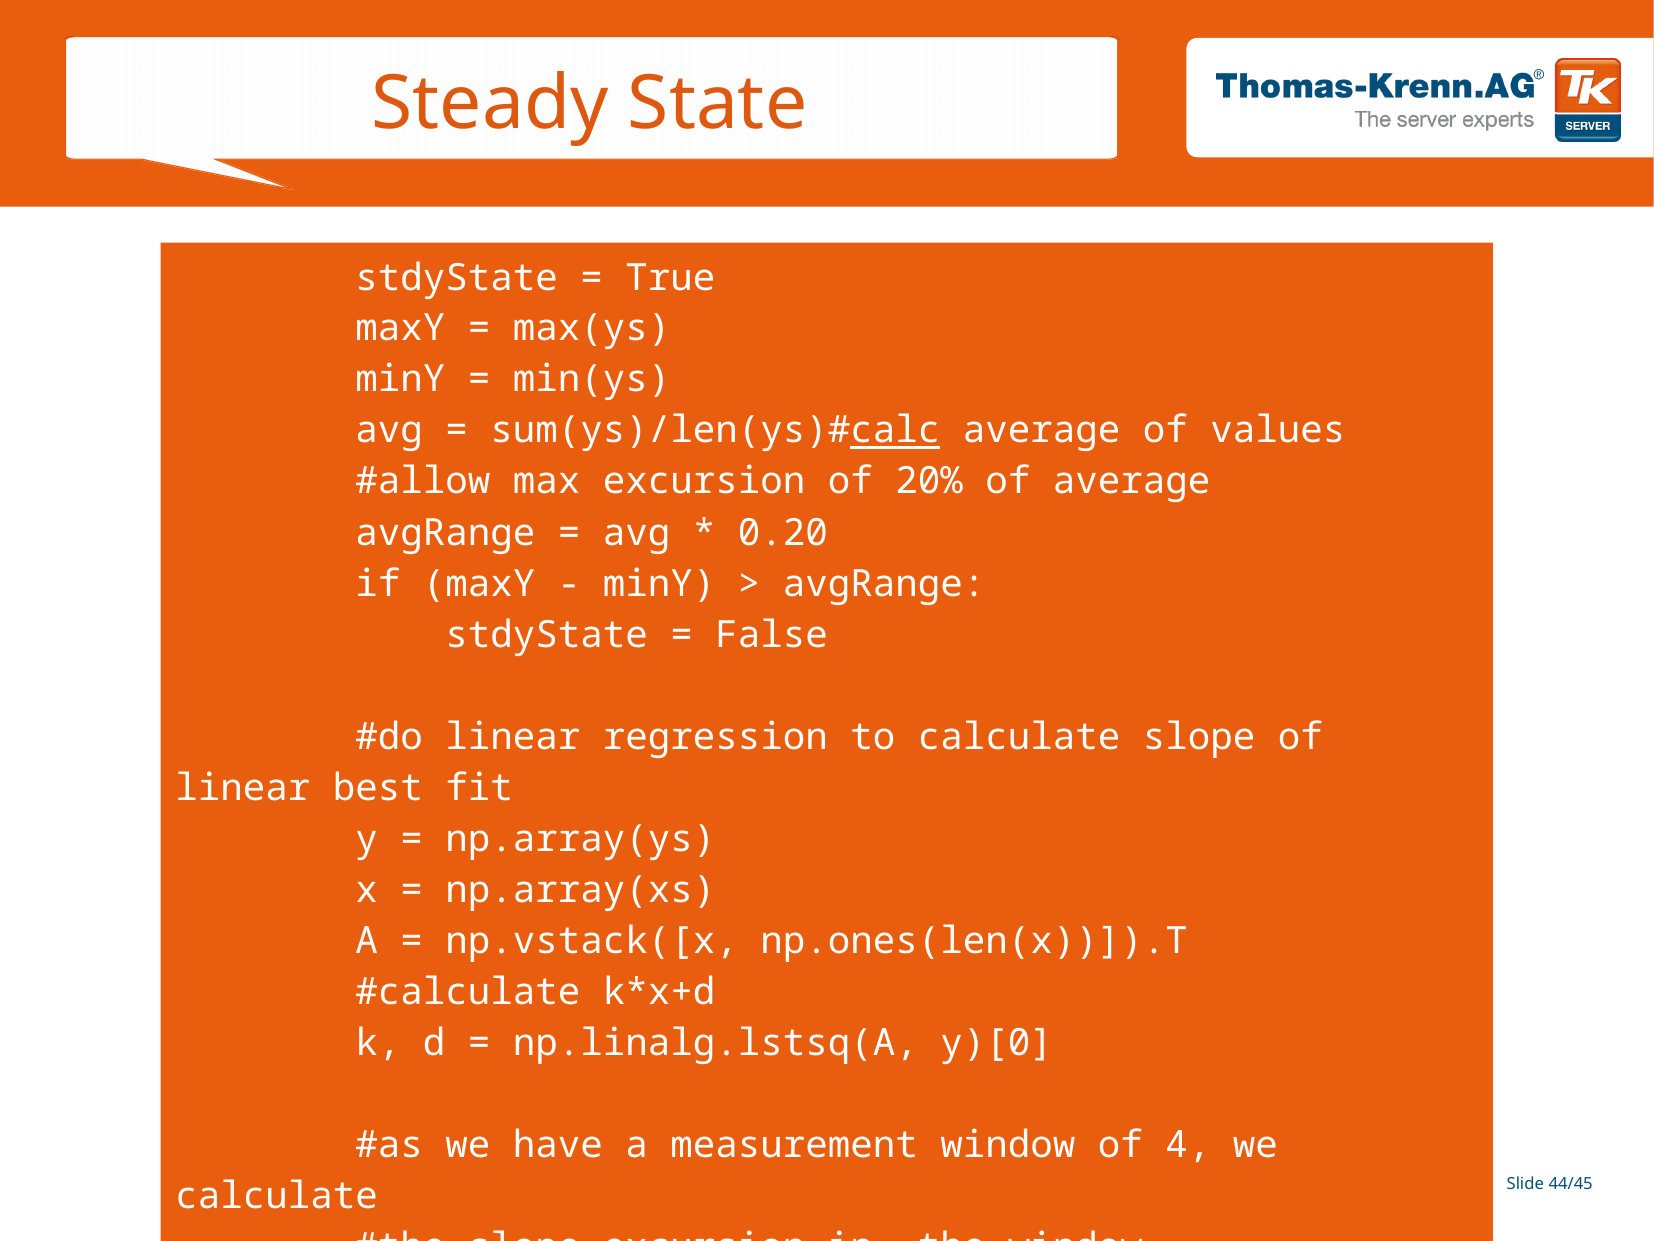

# Steady State
 stdyState = True
 maxY = max(ys)
 minY = min(ys)
 avg = sum(ys)/len(ys)#calc average of values
 #allow max excursion of 20% of average
 avgRange = avg * 0.20
 if (maxY - minY) > avgRange:
 stdyState = False
 #do linear regression to calculate slope of linear best fit
 y = np.array(ys)
 x = np.array(xs)
 A = np.vstack([x, np.ones(len(x))]).T
 #calculate k*x+d
 k, d = np.linalg.lstsq(A, y)[0]
 #as we have a measurement window of 4, we calculate
 #the slope excursion in the window
 slopeExc = k * self.testMesWindow
 if slopeExc < 0:
 slopeExc *= -1
 maxSlopeExc = avg * 0.10 #allowed are 10% of avg
 if slopeExc > maxSlopeExc:
 stdyState = False